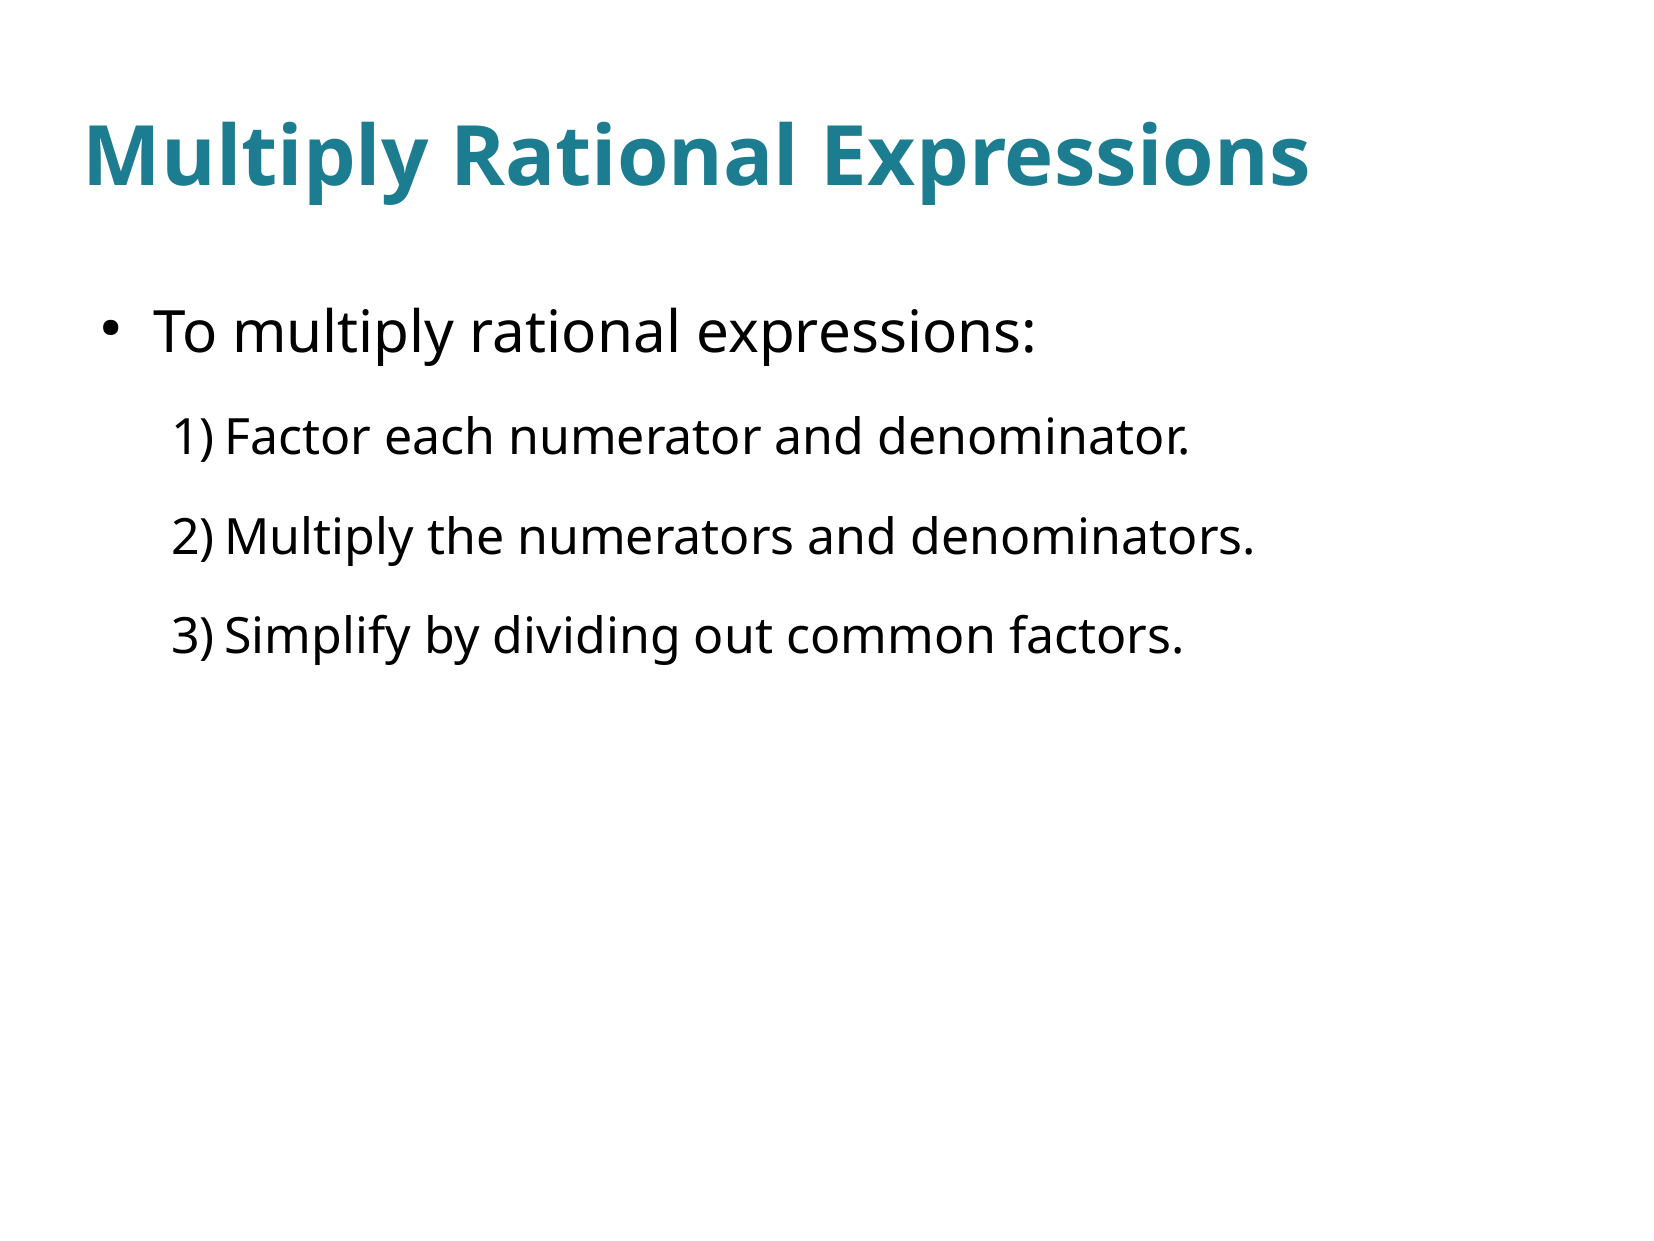

# Multiply Rational Expressions
To multiply rational expressions:
Factor each numerator and denominator.
Multiply the numerators and denominators.
Simplify by dividing out common factors.